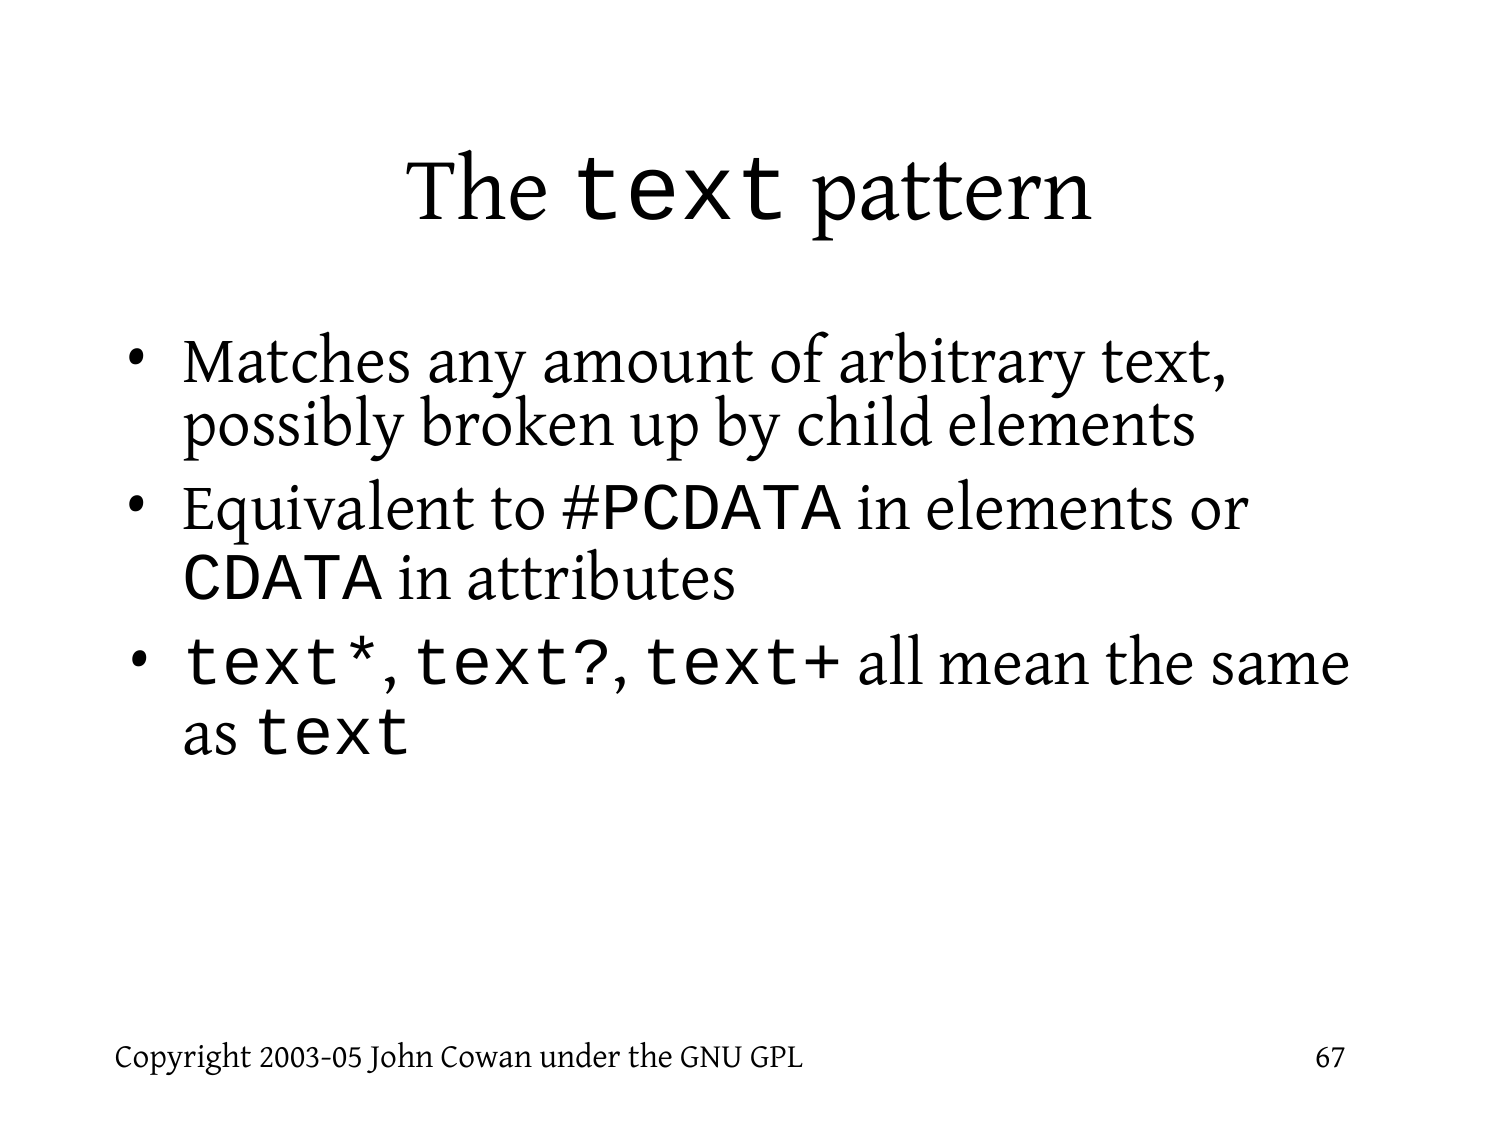

# The text pattern
Matches any amount of arbitrary text, possibly broken up by child elements
Equivalent to #PCDATA in elements or CDATA in attributes
text*, text?, text+ all mean the same as text